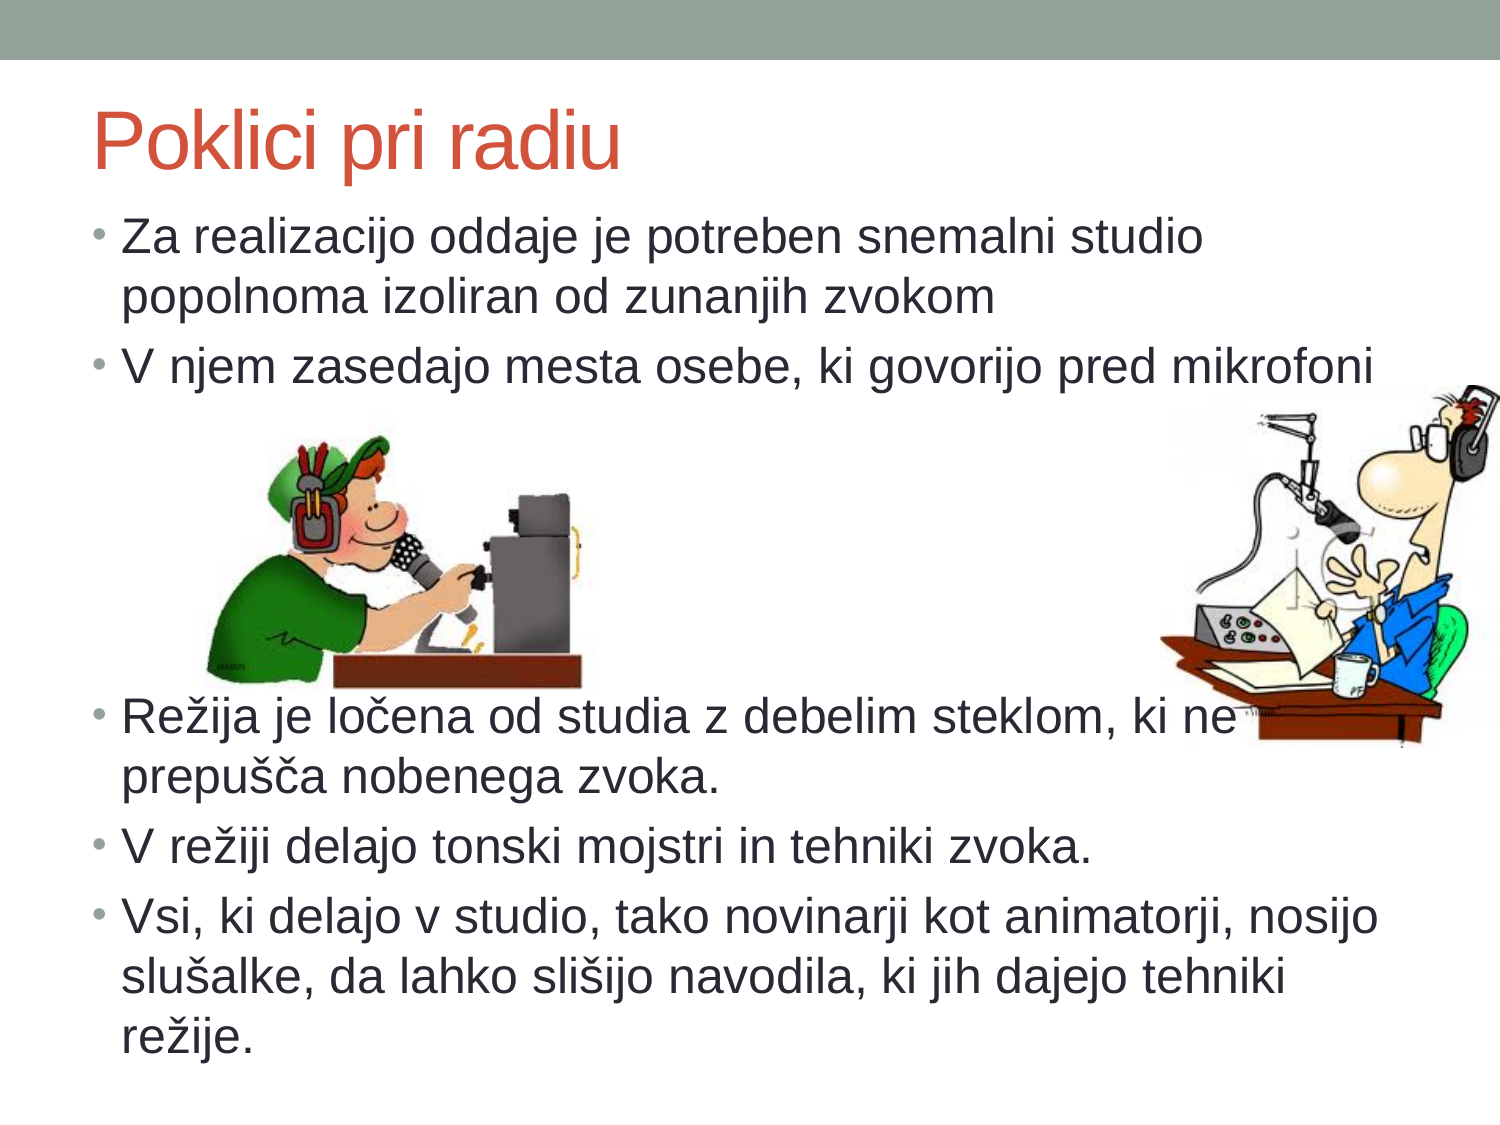

# Poklici pri radiu
Za realizacijo oddaje je potreben snemalni studio popolnoma izoliran od zunanjih zvokom
V njem zasedajo mesta osebe, ki govorijo pred mikrofoni
Režija je ločena od studia z debelim steklom, ki ne prepušča nobenega zvoka.
V režiji delajo tonski mojstri in tehniki zvoka.
Vsi, ki delajo v studio, tako novinarji kot animatorji, nosijo slušalke, da lahko slišijo navodila, ki jih dajejo tehniki režije.